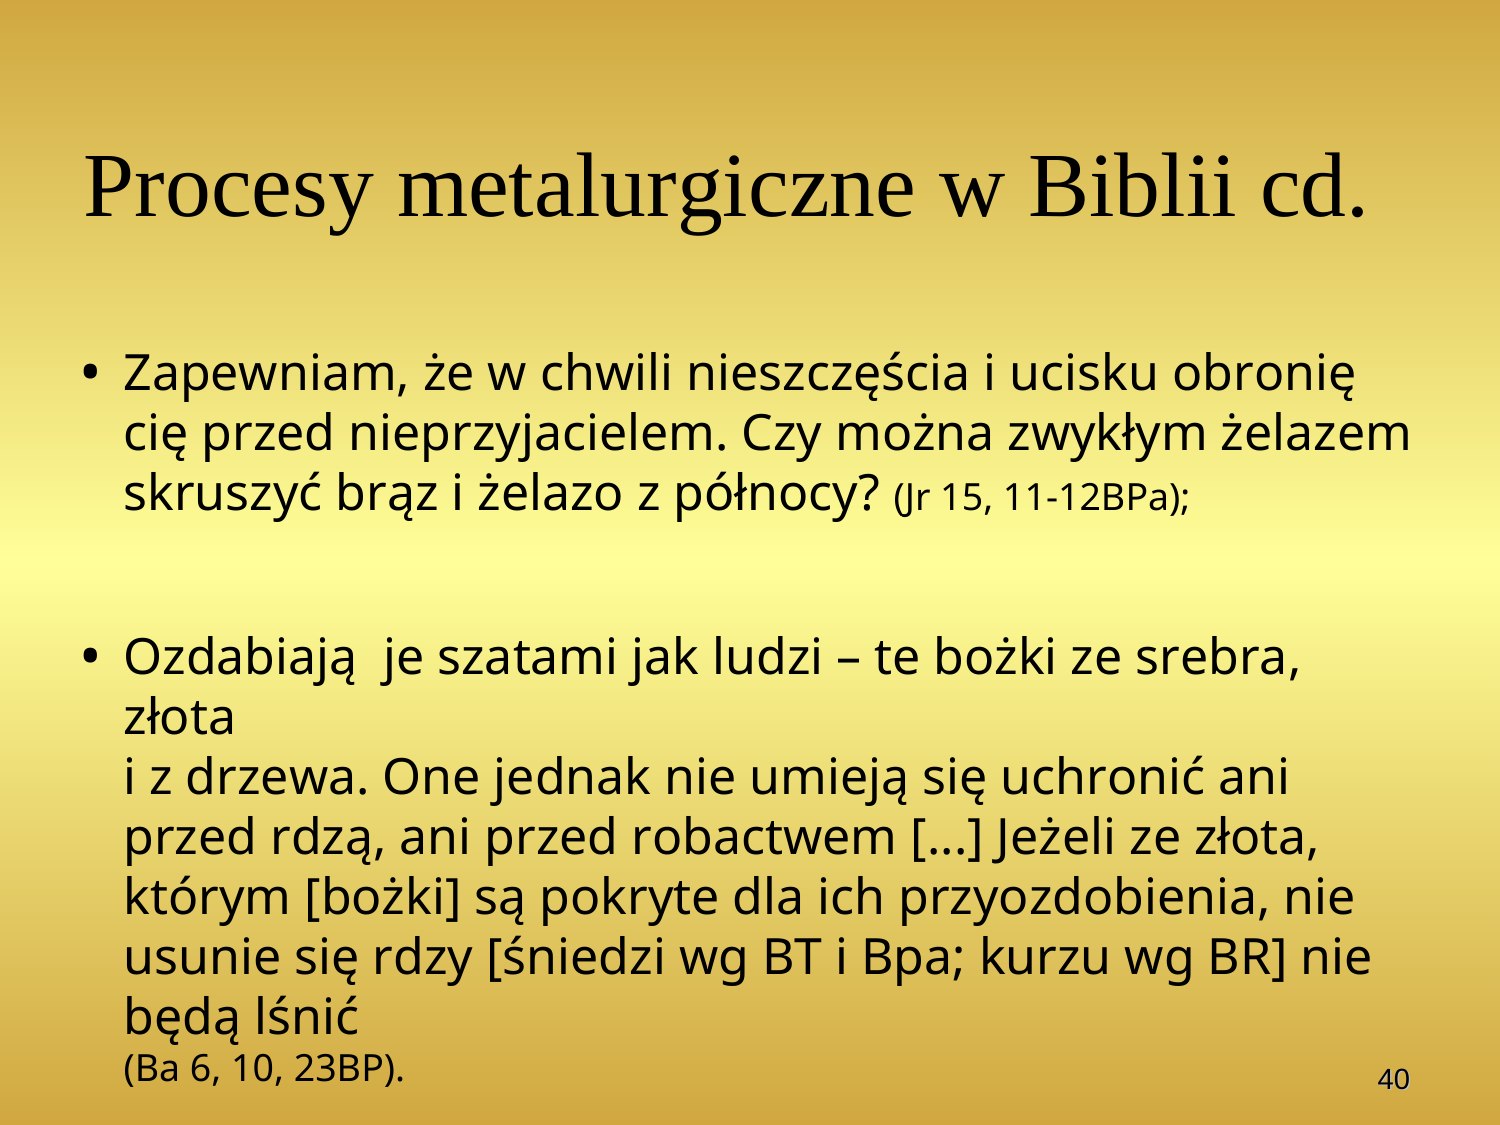

# Procesy metalurgiczne w Biblii cd.
Zapewniam, że w chwili nieszczęścia i ucisku obronię cię przed nieprzyjacielem. Czy można zwykłym żelazem skruszyć brąz i żelazo z północy? (Jr 15, 11-12BPa);
Ozdabiają je szatami jak ludzi – te bożki ze srebra, złota
i z drzewa. One jednak nie umieją się uchronić ani przed rdzą, ani przed robactwem [...] Jeżeli ze złota, którym [bożki] są pokryte dla ich przyozdobienia, nie usunie się rdzy [śniedzi wg BT i Bpa; kurzu wg BR] nie będą lśnić
(Ba 6, 10, 23BP).